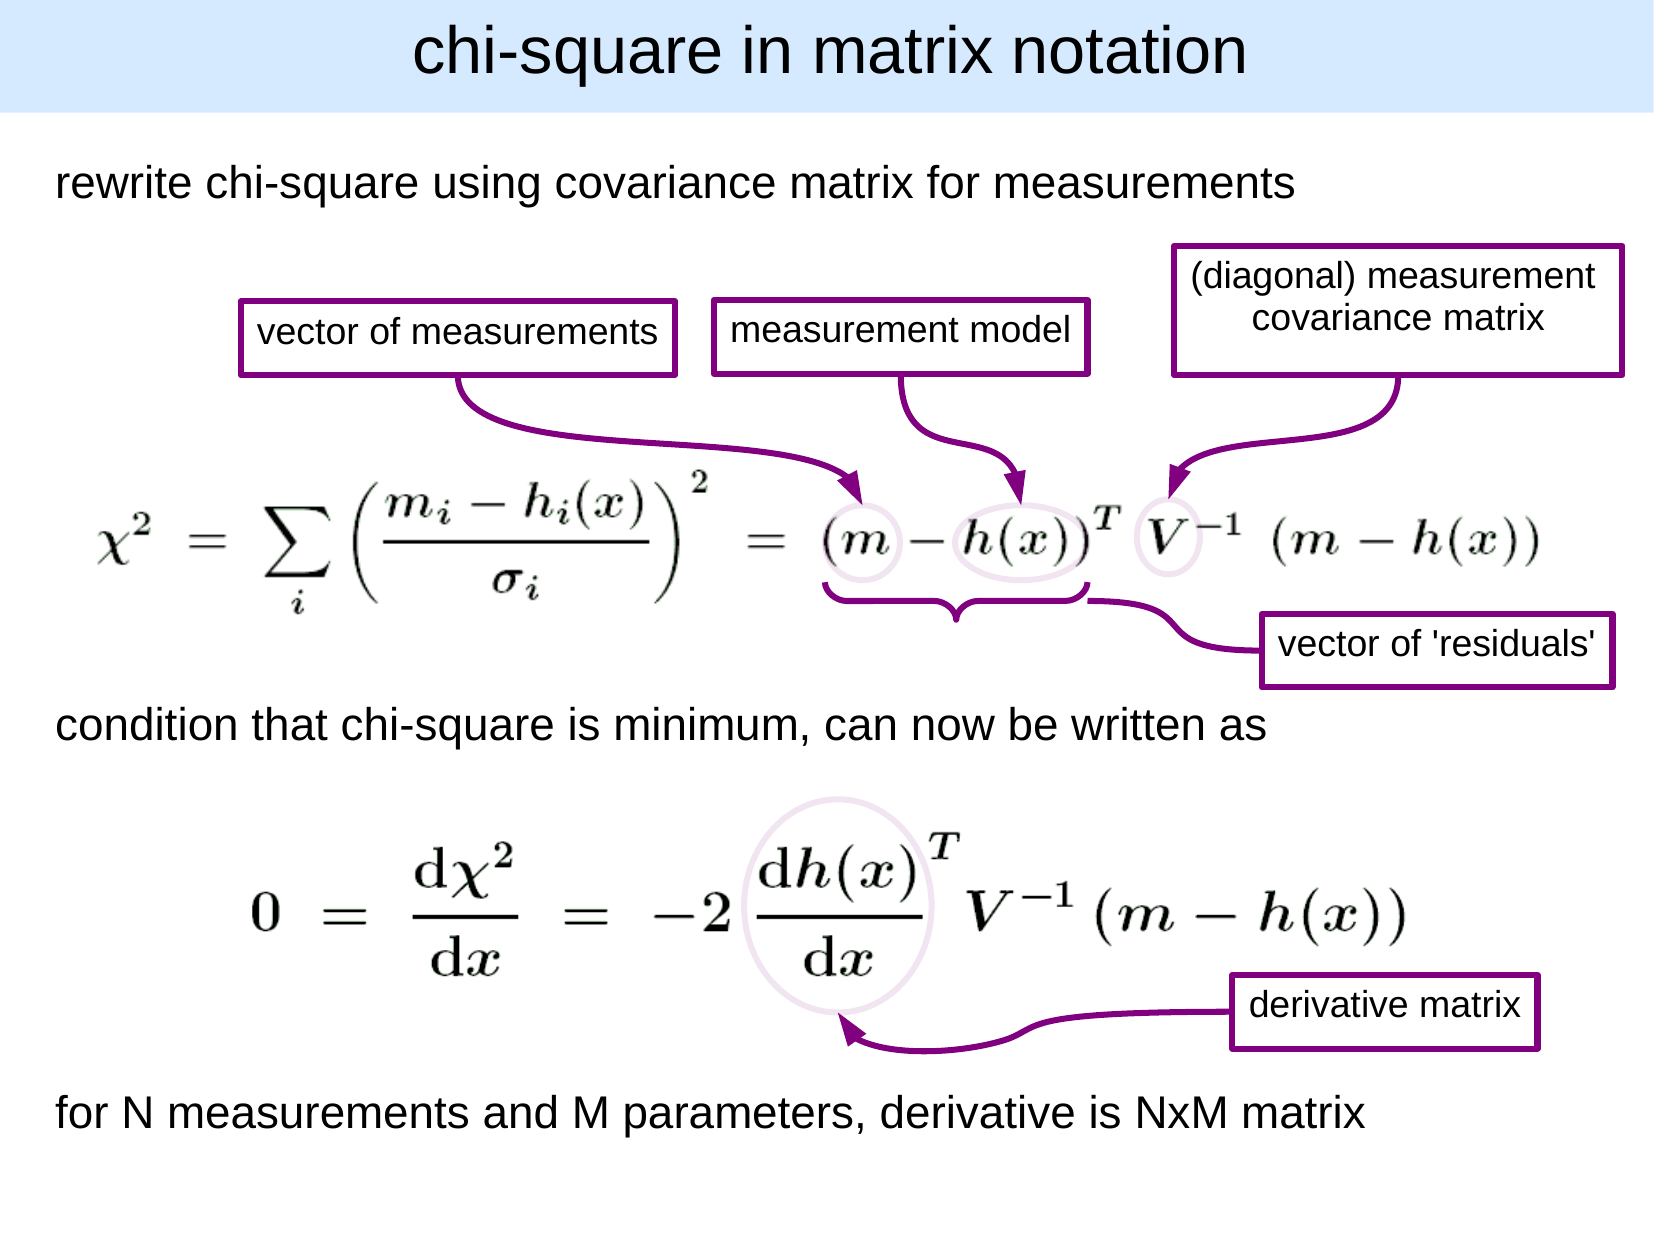

# chi-square in matrix notation
rewrite chi-square using covariance matrix for measurements
(diagonal) measurement
covariance matrix
measurement model
vector of measurements
vector of 'residuals'
condition that chi-square is minimum, can now be written as
derivative matrix
for N measurements and M parameters, derivative is NxM matrix